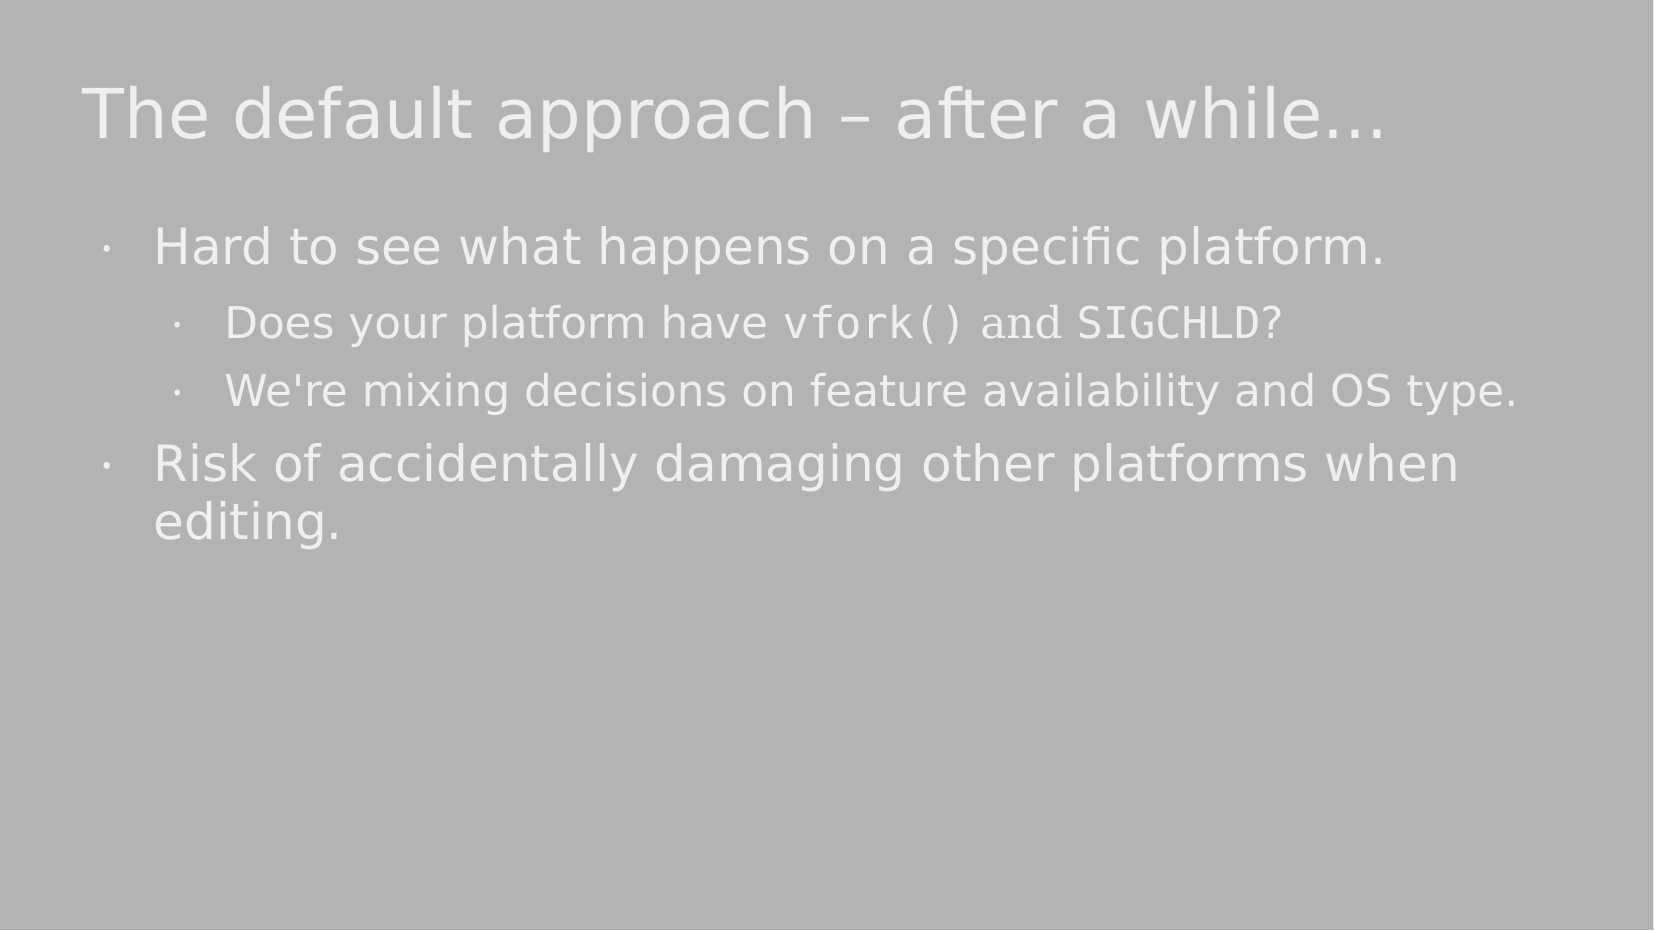

# The default approach – after a while...
Hard to see what happens on a specific platform.
Does your platform have vfork() and SIGCHLD?
We're mixing decisions on feature availability and OS type.
Risk of accidentally damaging other platforms when editing.